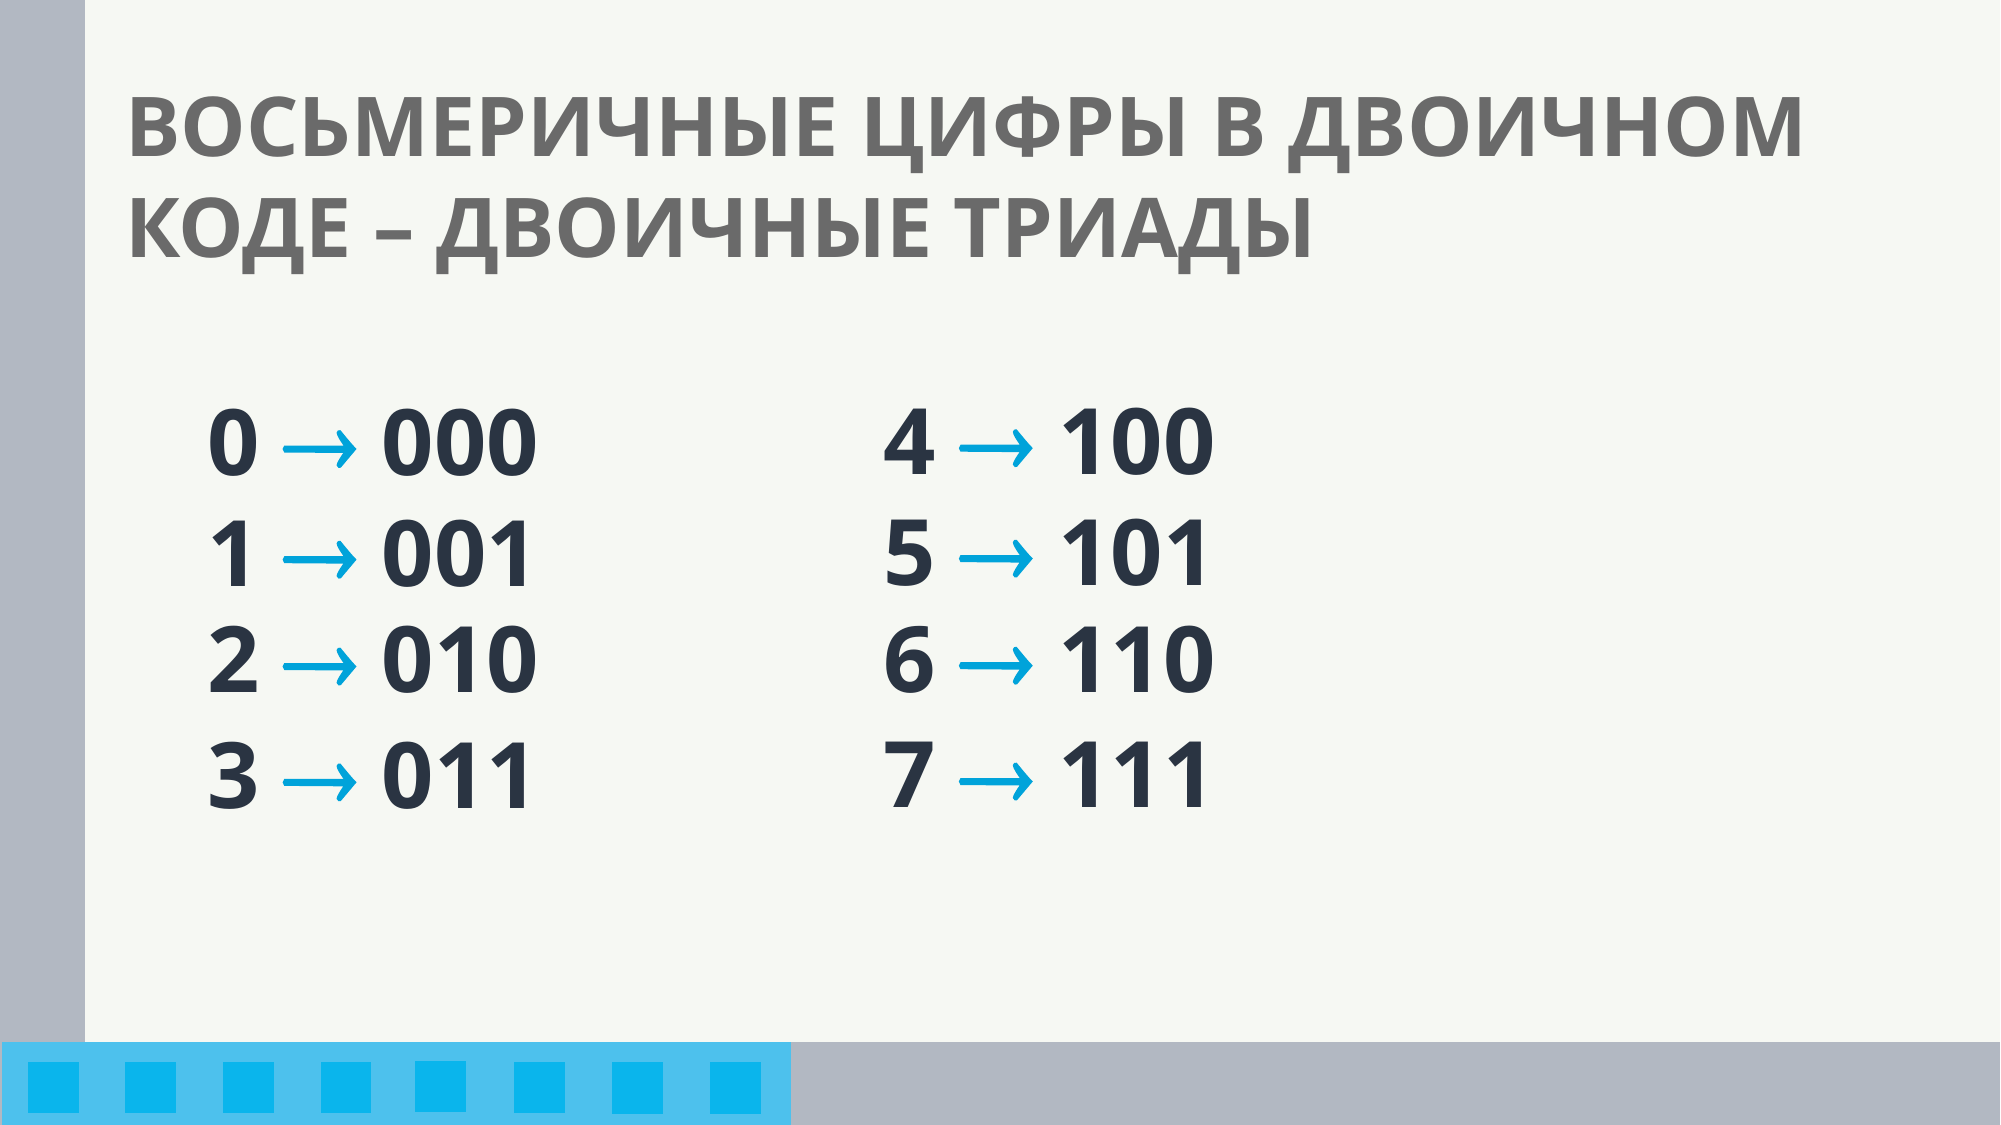

# ВОСЬМЕРИЧНЫЕ ЦИФРЫ В ДВОИЧНОМ КОДЕ – ДВОИЧНЫЕ ТРИАДЫ
4  100
0  000
5  101
1  001
6  110
2  010
7  111
3  011